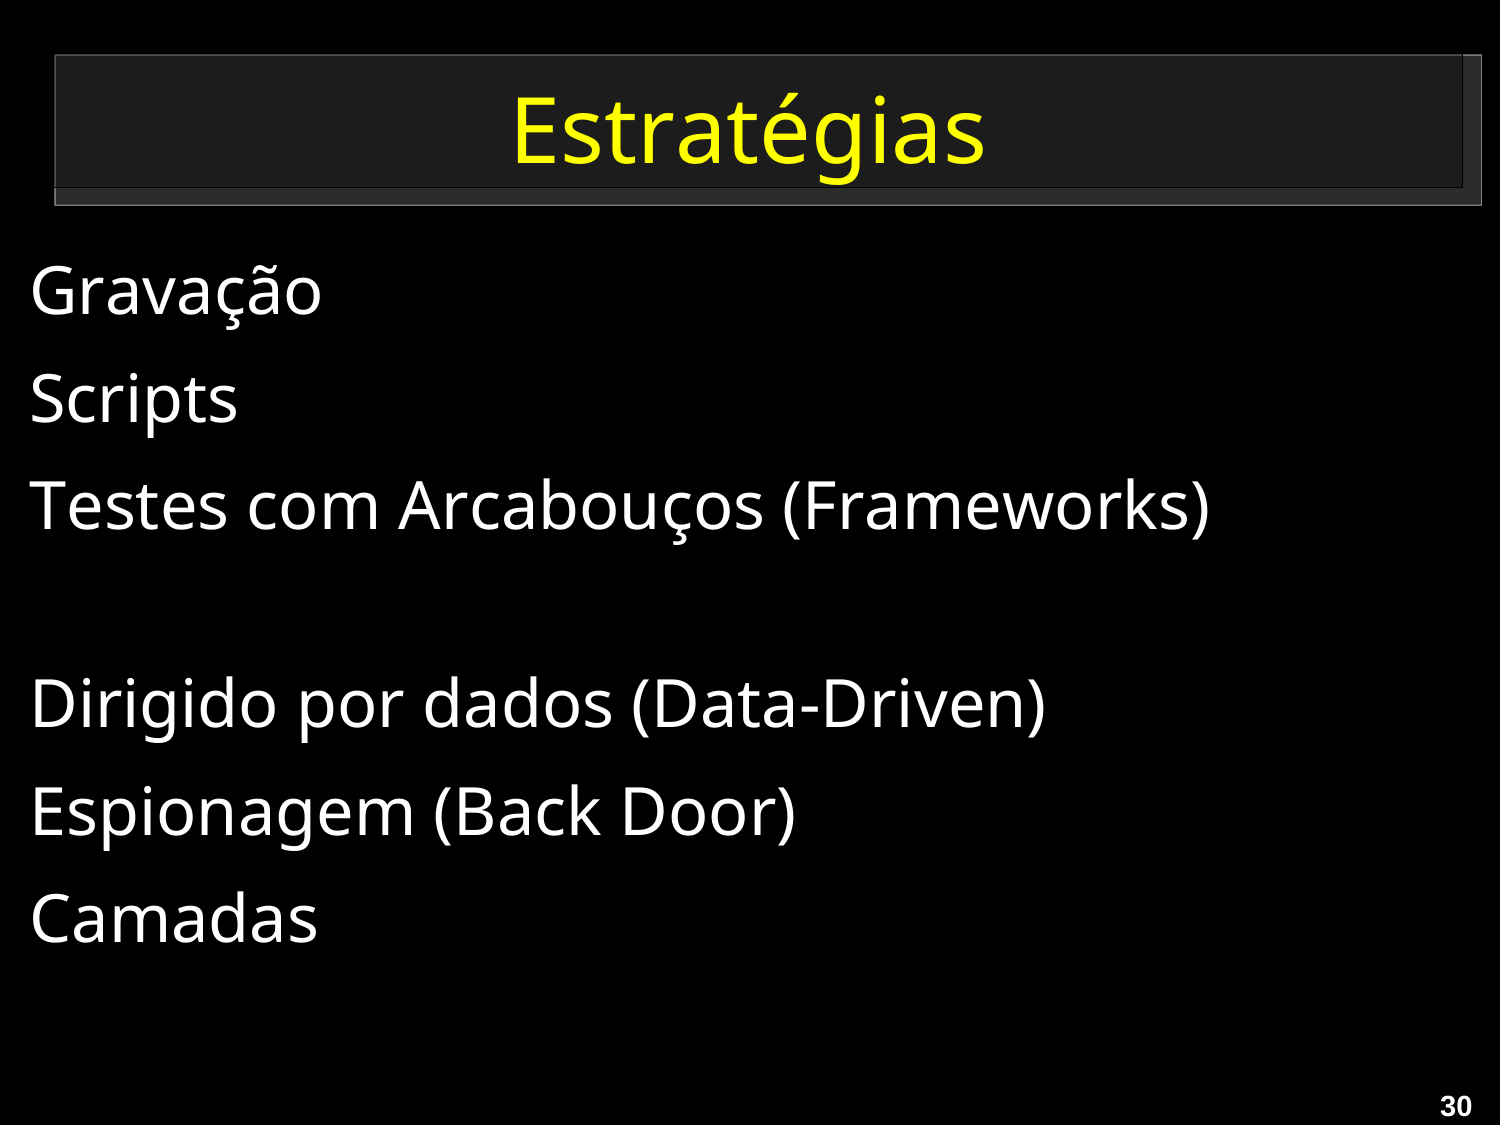

# Estratégias
Gravação
Scripts
Testes com Arcabouços (Frameworks)
Dirigido por dados (Data-Driven)
Espionagem (Back Door)
Camadas
30